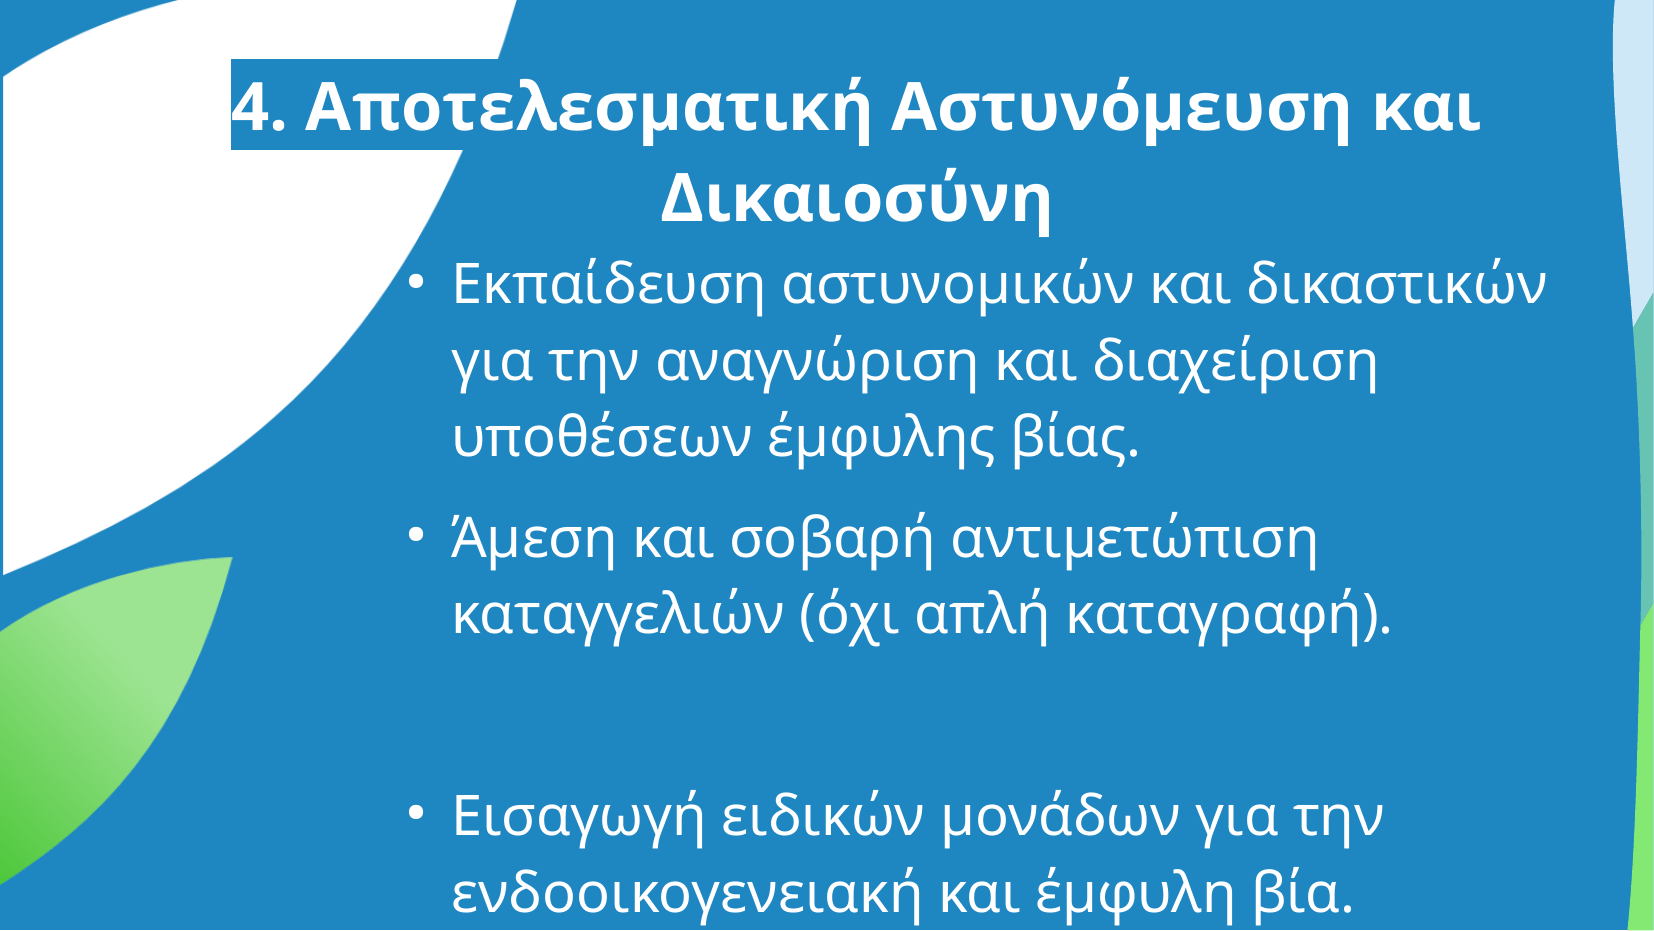

# 4. Αποτελεσματική Αστυνόμευση και Δικαιοσύνη
Εκπαίδευση αστυνομικών και δικαστικών για την αναγνώριση και διαχείριση υποθέσεων έμφυλης βίας.
Άμεση και σοβαρή αντιμετώπιση καταγγελιών (όχι απλή καταγραφή).
Εισαγωγή ειδικών μονάδων για την ενδοοικογενειακή και έμφυλη βία.